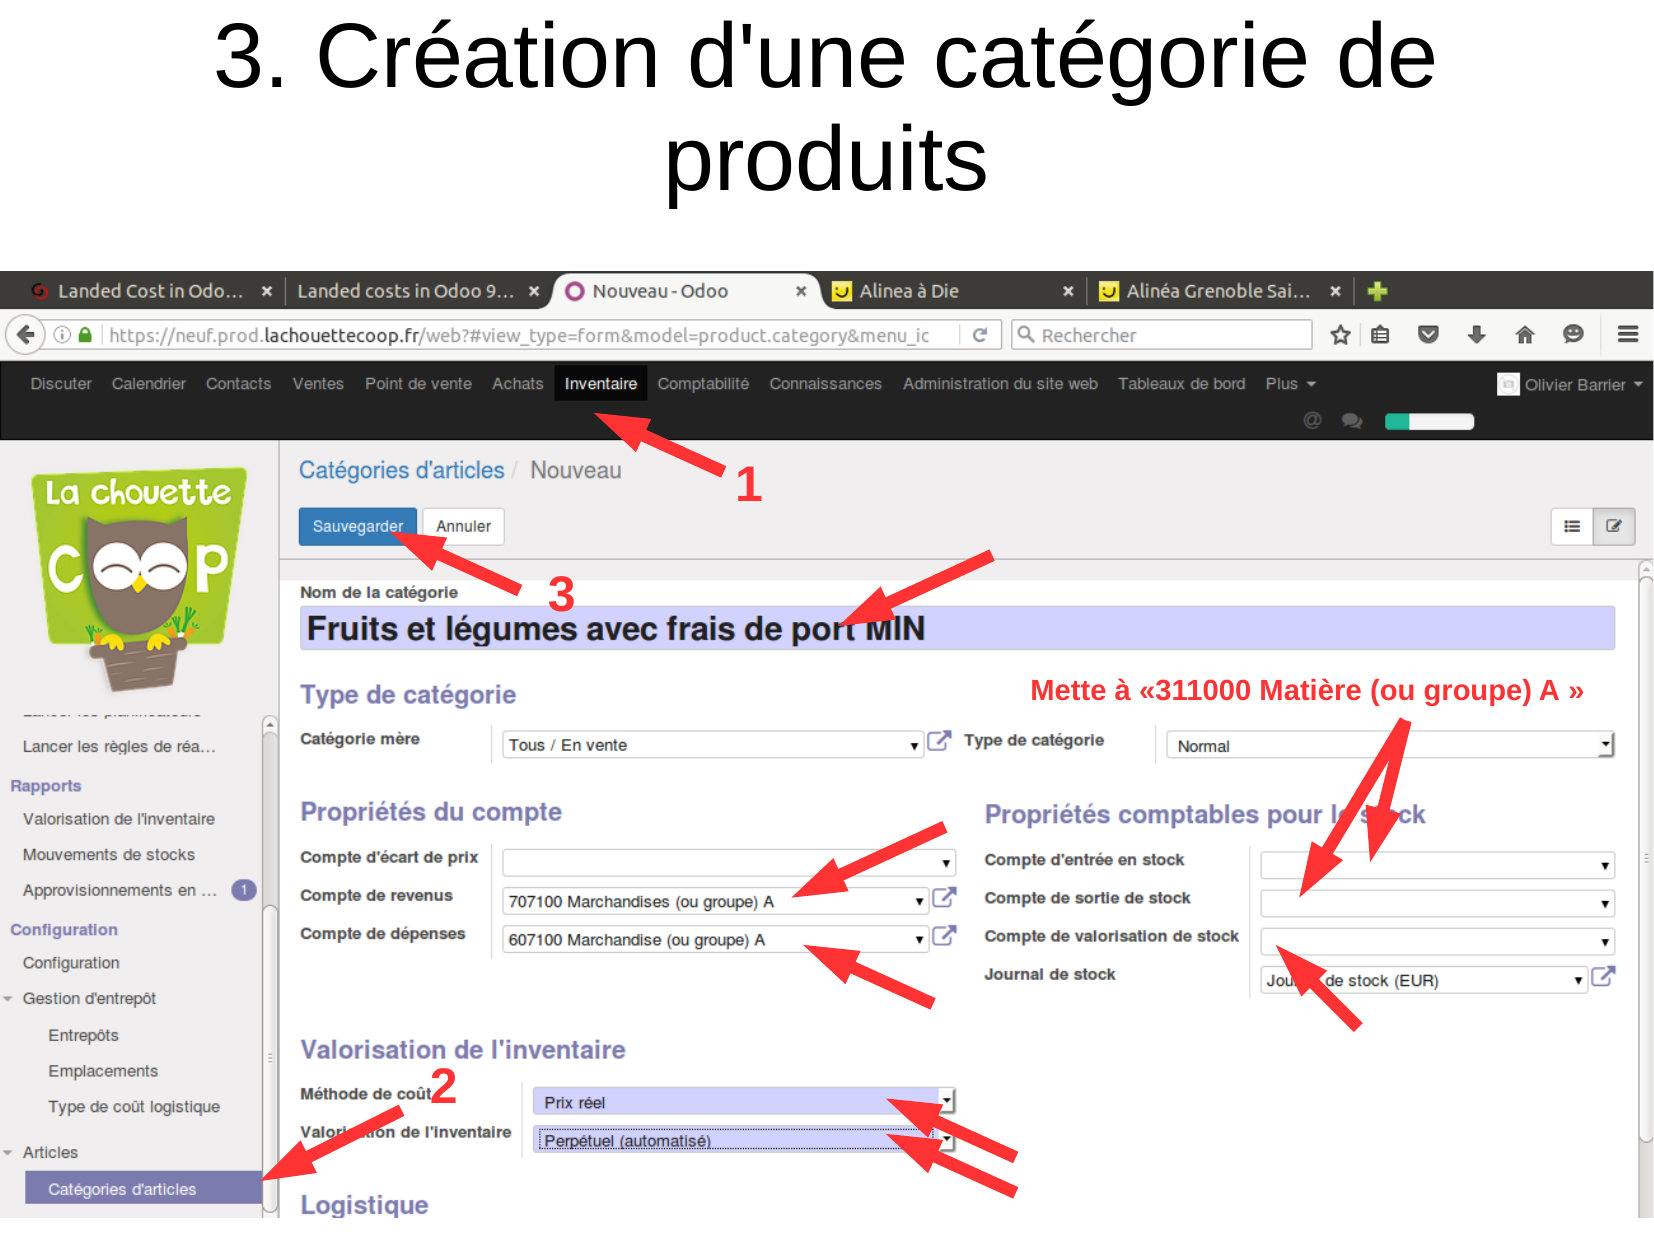

# 3. Création d'une catégorie de produits
1
3
Mette à «311000 Matière (ou groupe) A »
2